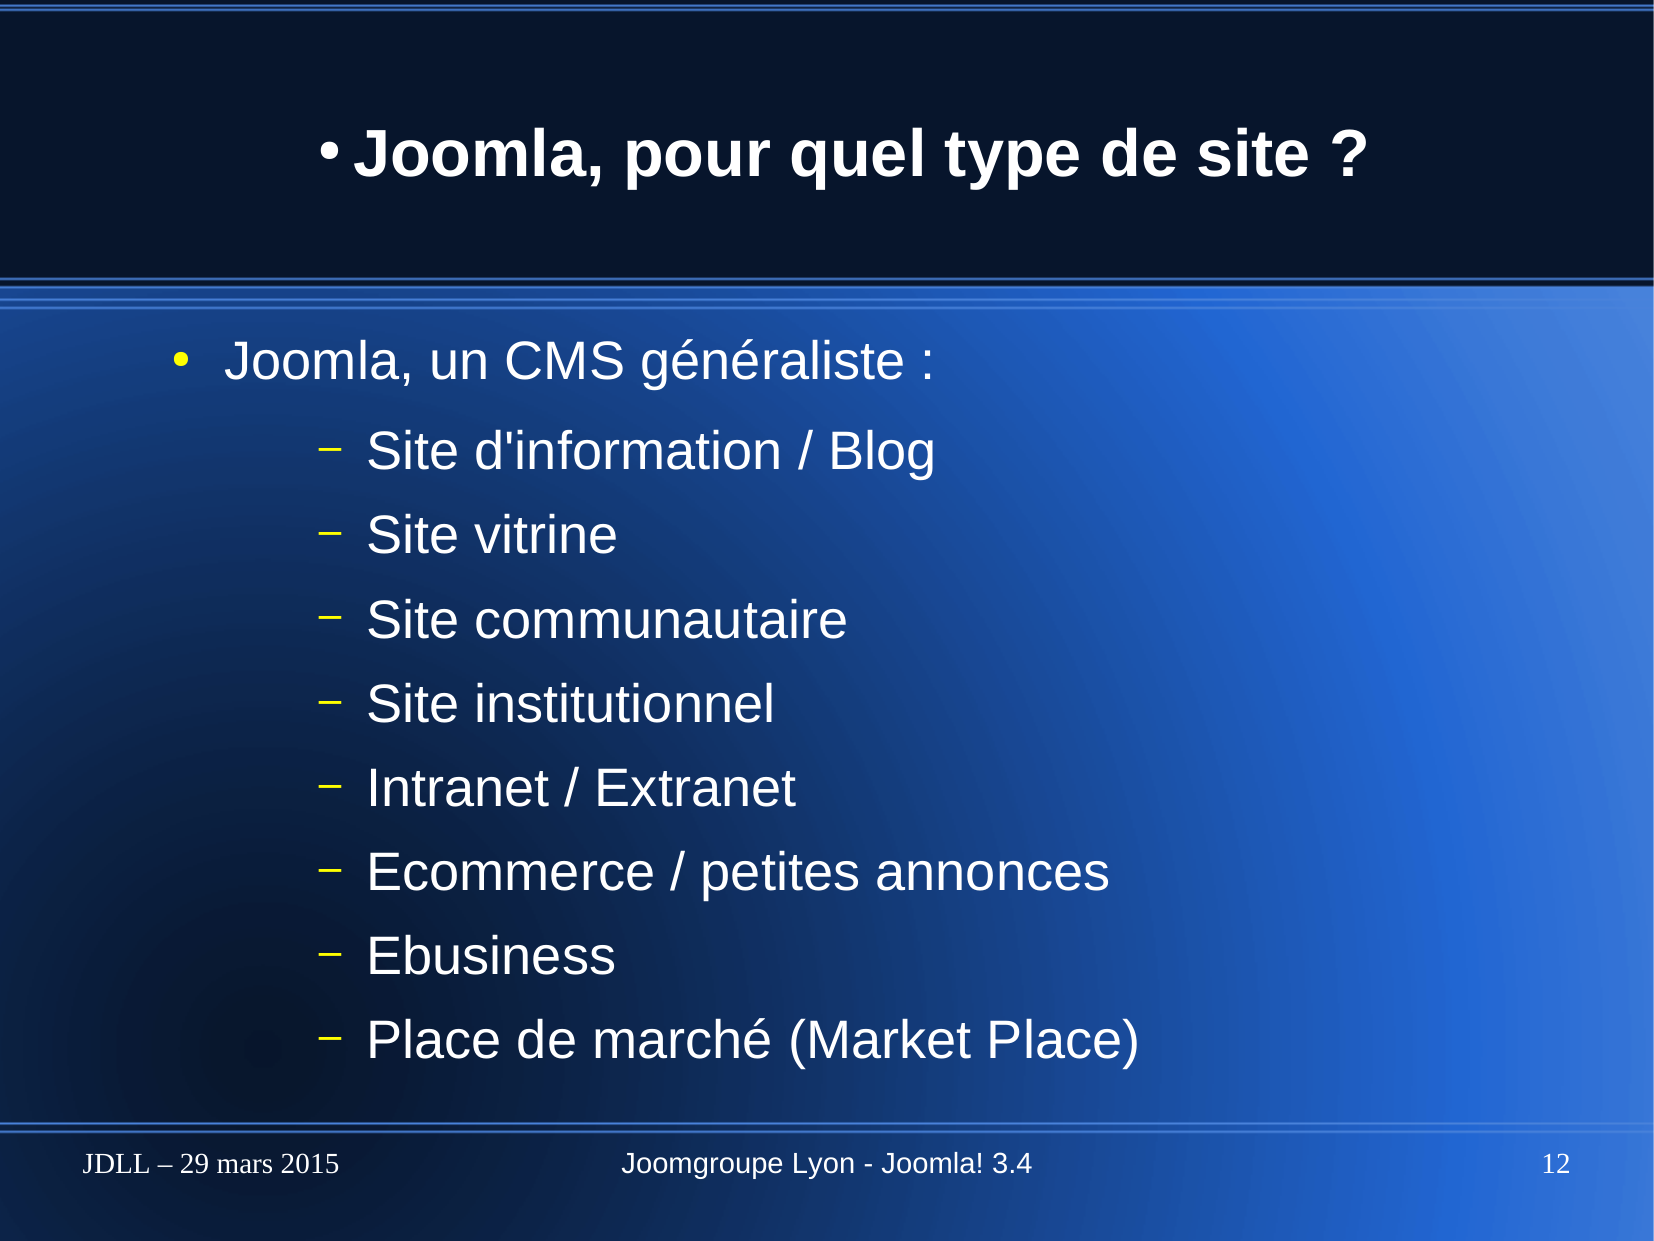

# Joomla, pour quel type de site ?
Joomla, un CMS généraliste :
Site d'information / Blog
Site vitrine
Site communautaire
Site institutionnel
Intranet / Extranet
Ecommerce / petites annonces
Ebusiness
Place de marché (Market Place)
29/03/2015
Joomgroupe Lyon - Joomla! 3.4
12